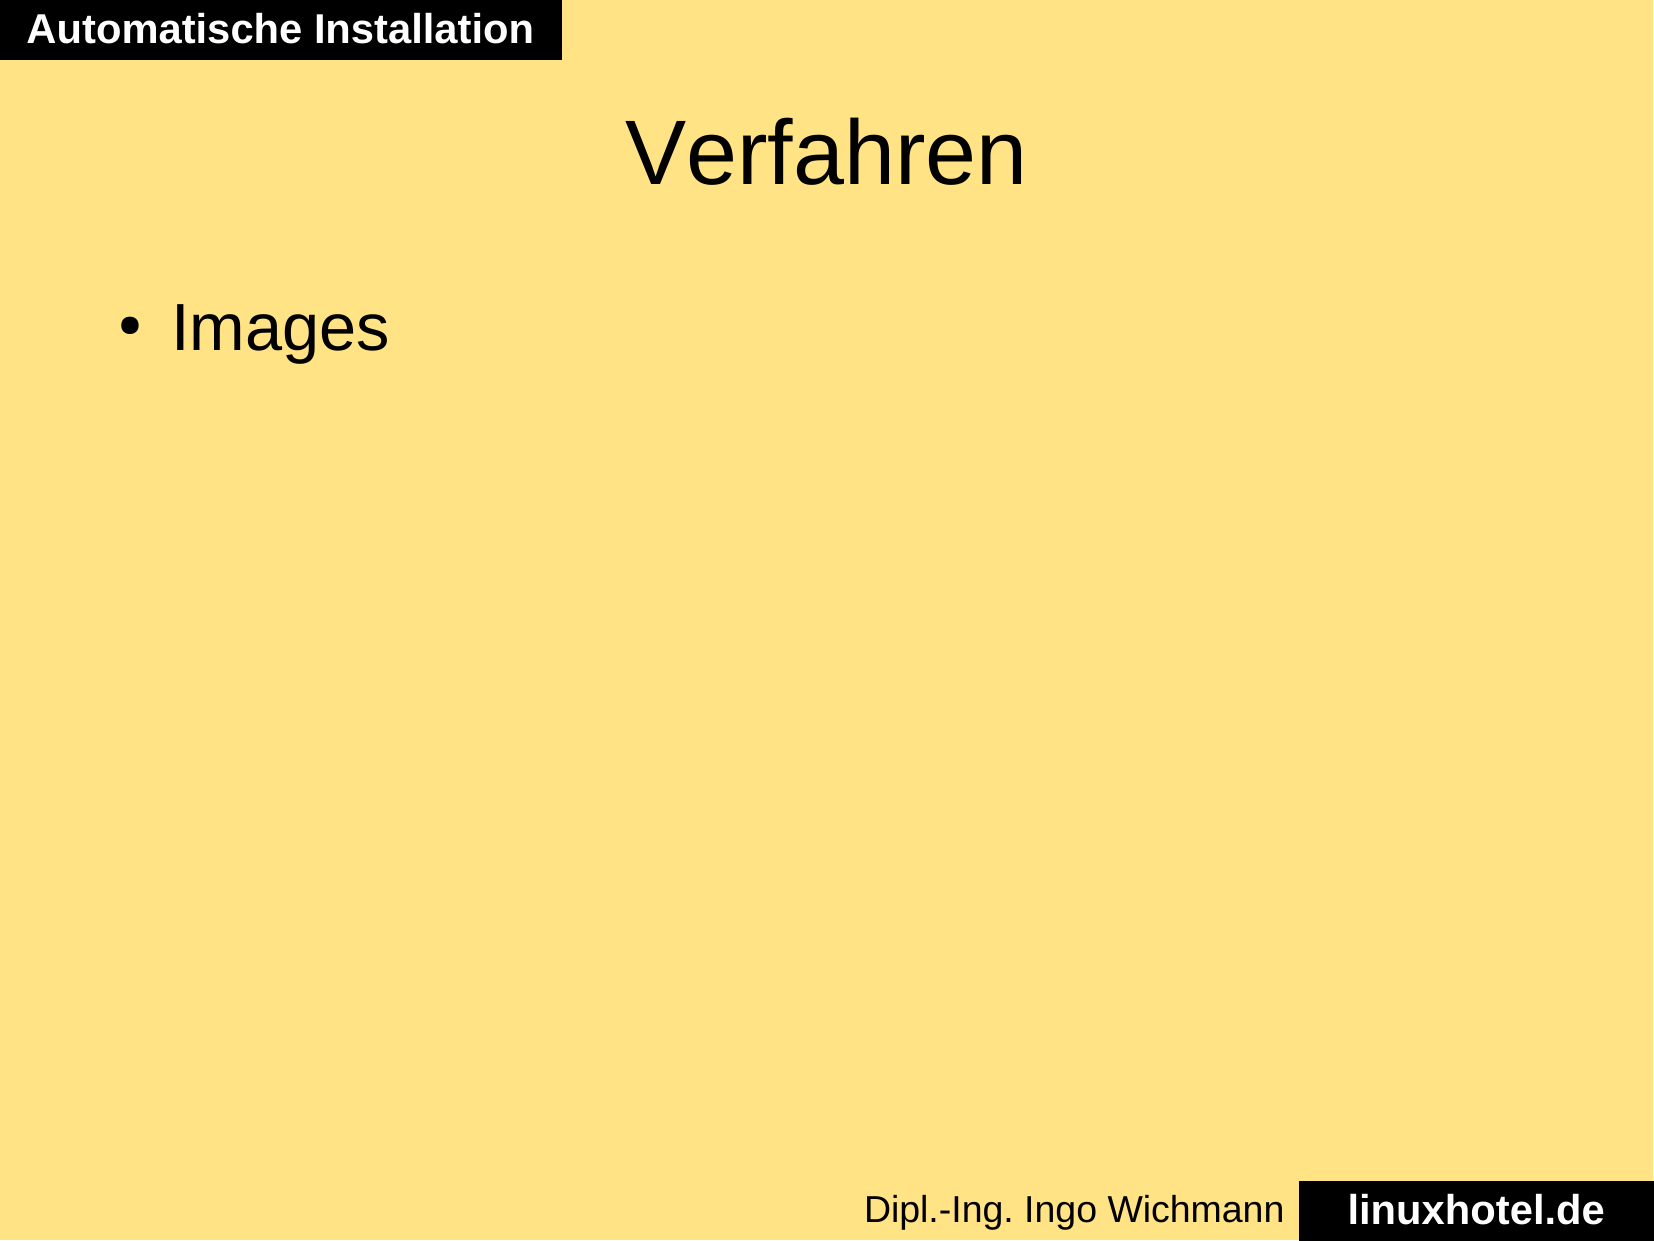

Automatische Installation
# Verfahren
Images
linuxhotel.de
Dipl.-Ing. Ingo Wichmann